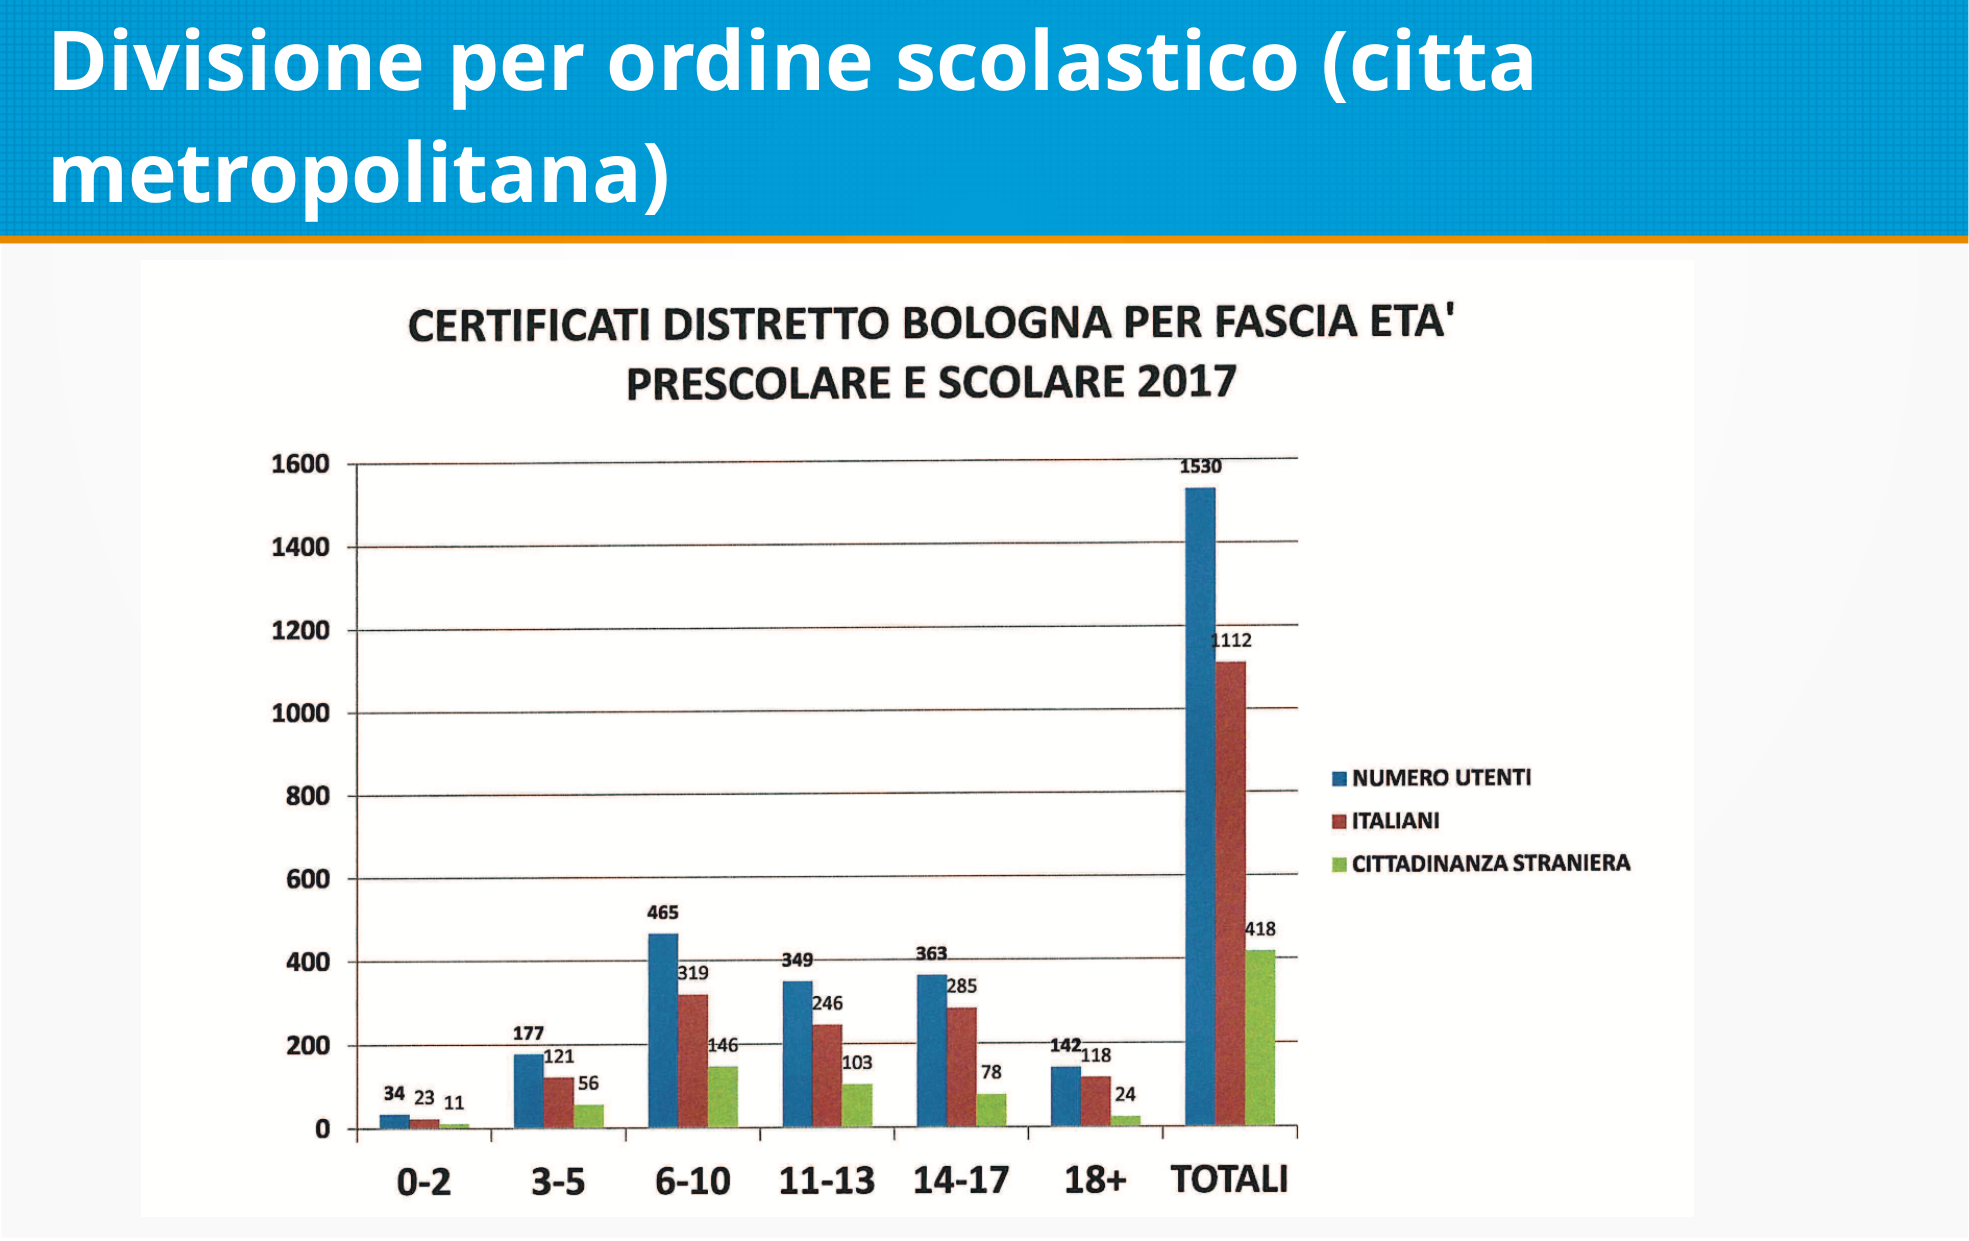

# Divisione per ordine scolastico (citta metropolitana)